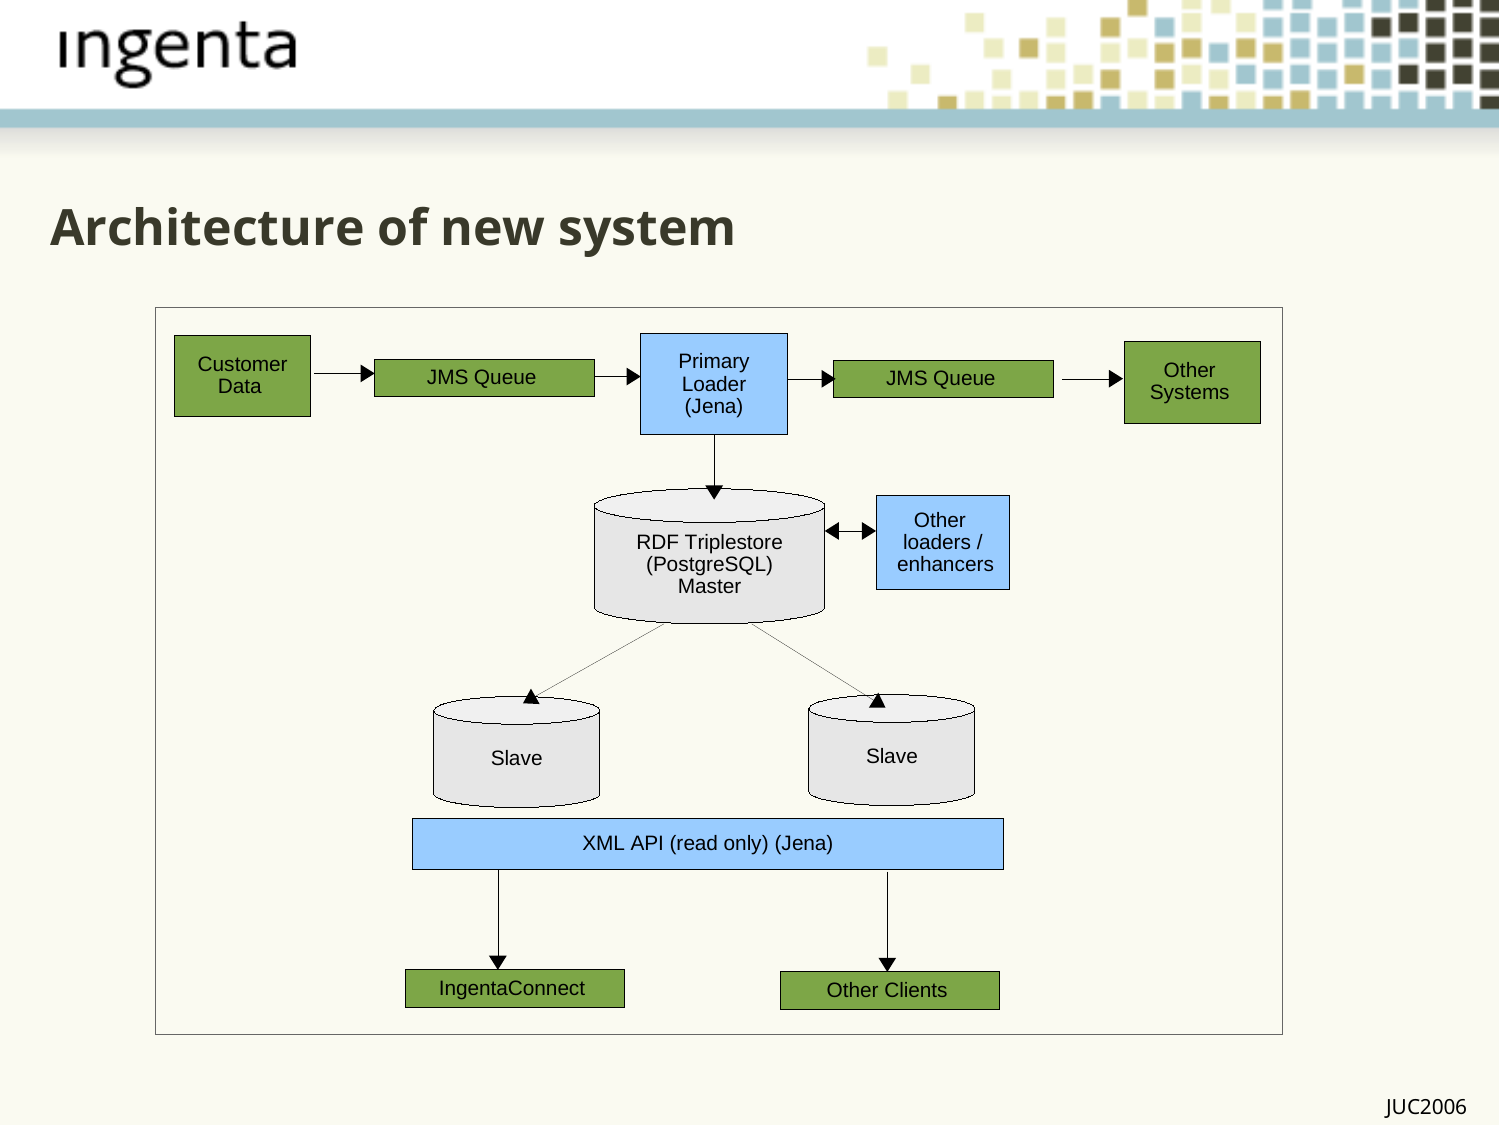

# Architecture of new system
Primary
Loader
(Jena)
Customer
Data
Other
Systems
JMS Queue
JMS Queue
RDF Triplestore
(PostgreSQL)
Master
Other
loaders /
 enhancers
Slave
Slave
XML API (read only) (Jena)
IngentaConnect
Other Clients